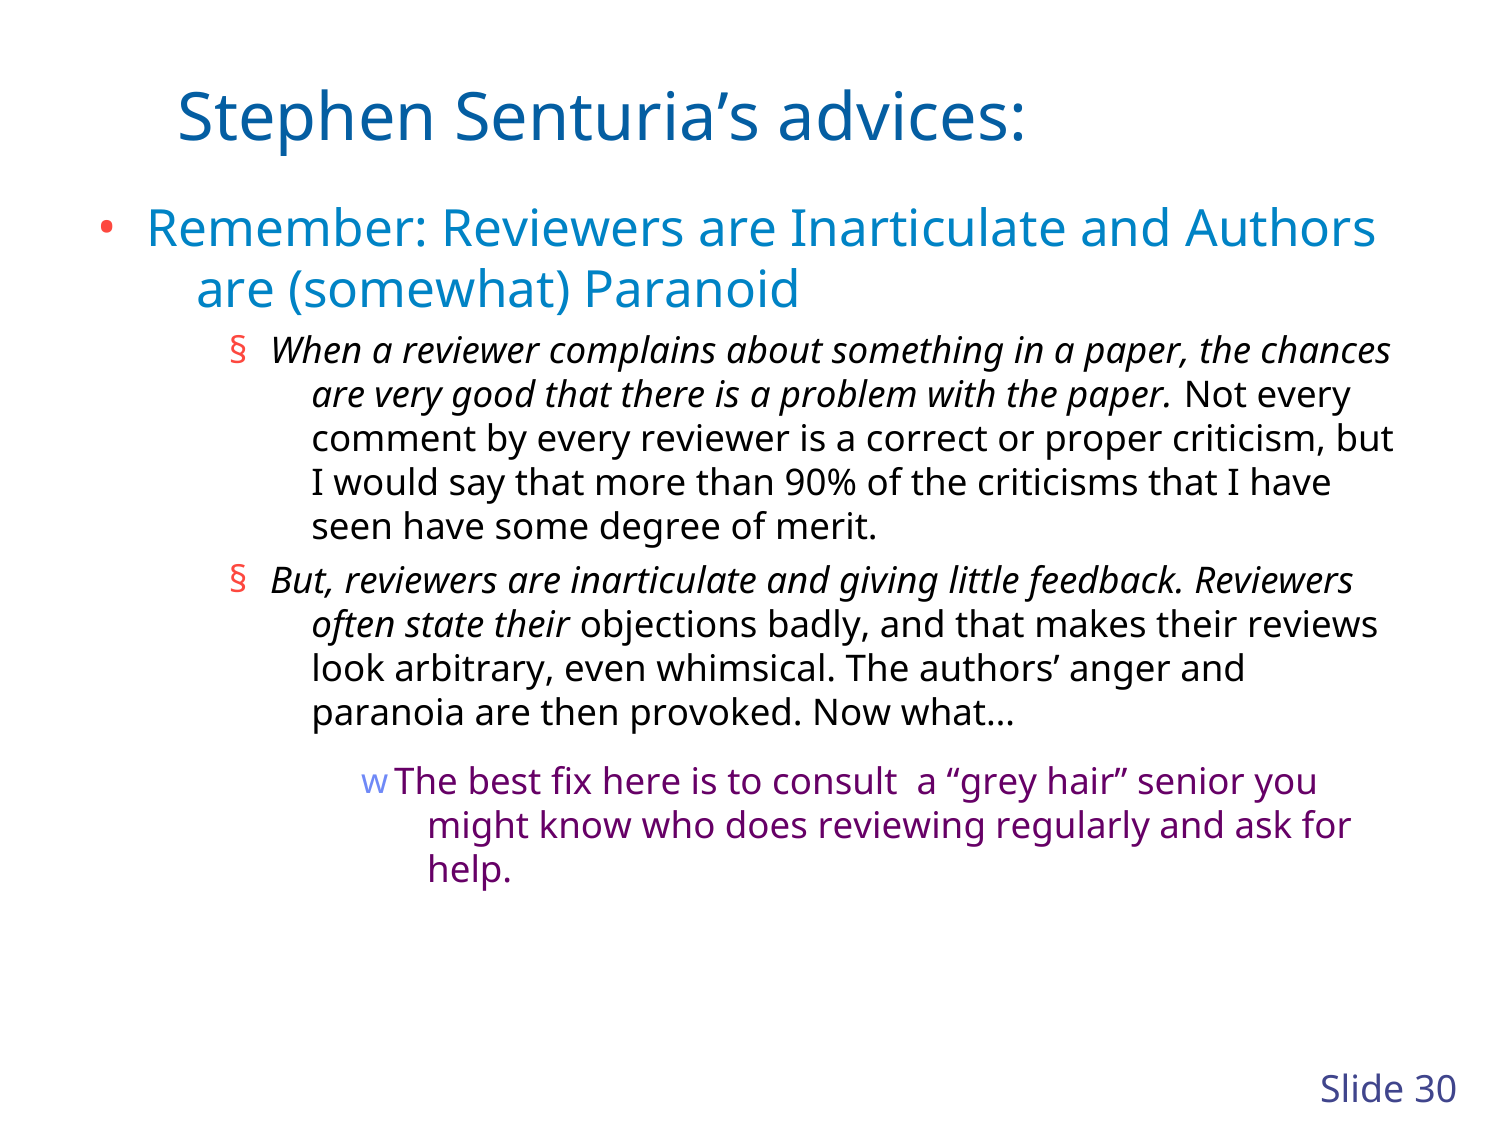

# Stephen Senturia’s advices:
Remember: Reviewers are Inarticulate and Authors are (somewhat) Paranoid
When a reviewer complains about something in a paper, the chances are very good that there is a problem with the paper. Not every comment by every reviewer is a correct or proper criticism, but I would say that more than 90% of the criticisms that I have seen have some degree of merit.
But, reviewers are inarticulate and giving little feedback. Reviewers often state their objections badly, and that makes their reviews look arbitrary, even whimsical. The authors’ anger and paranoia are then provoked. Now what…
The best fix here is to consult a “grey hair” senior you might know who does reviewing regularly and ask for help.